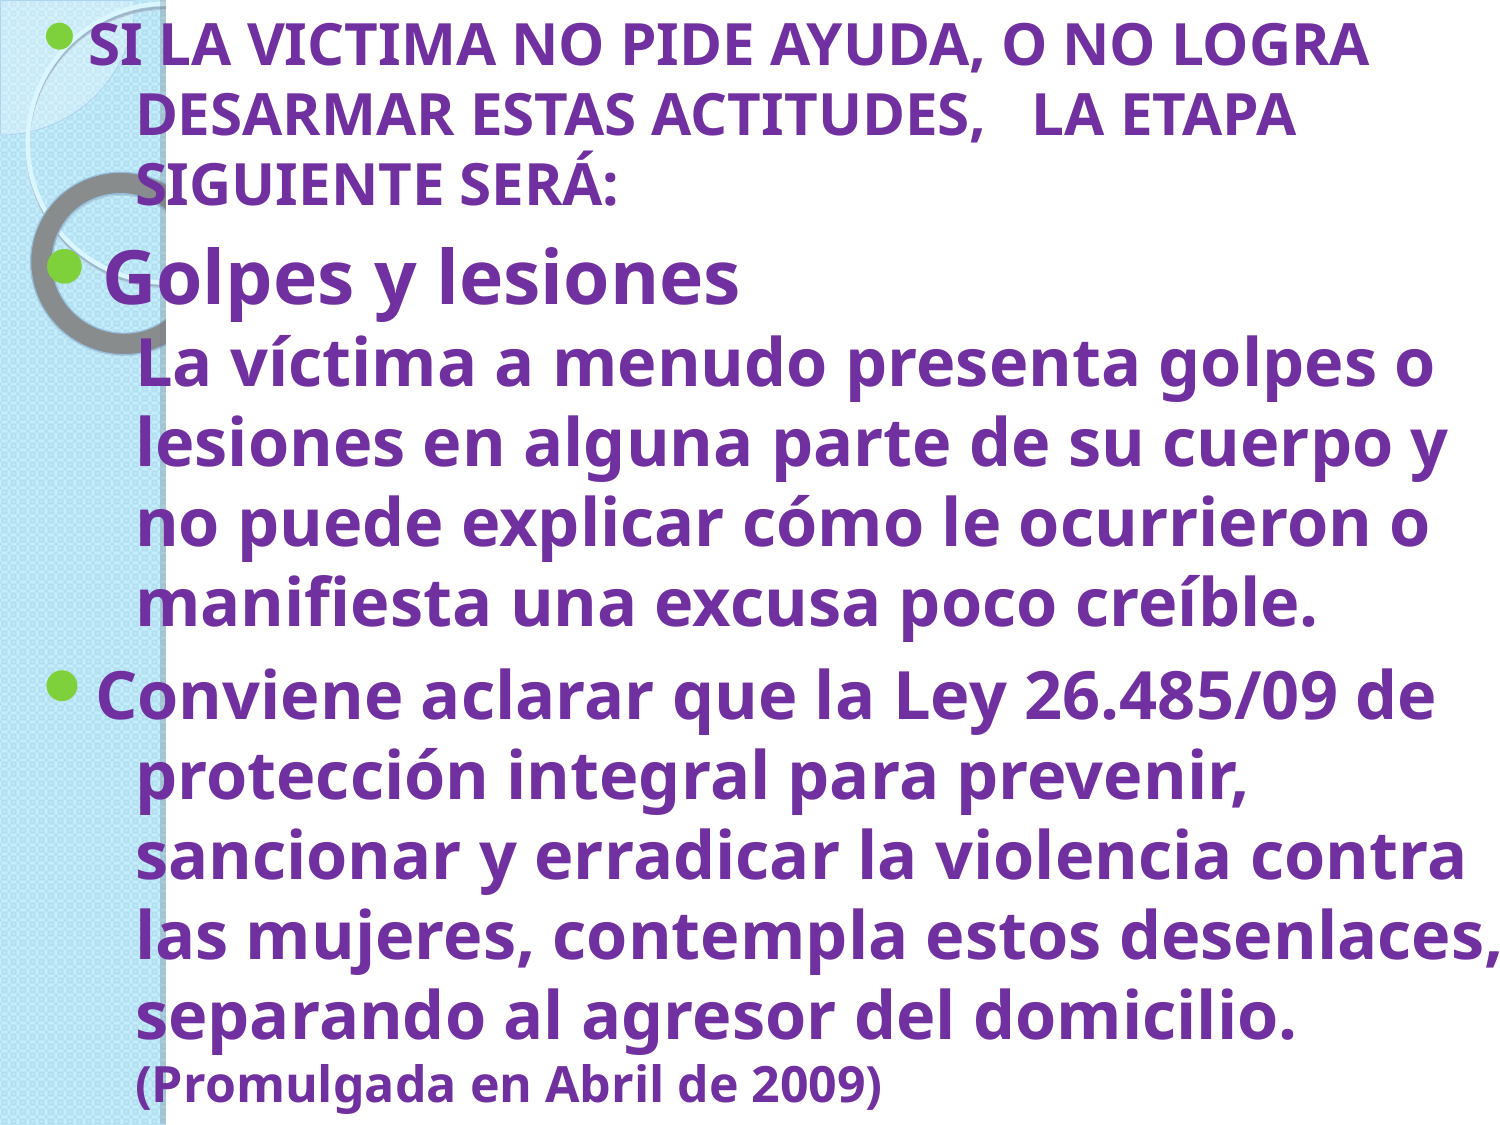

# SI LA VICTIMA NO PIDE AYUDA, O NO LOGRA DESARMAR ESTAS ACTITUDES, LA ETAPA SIGUIENTE SERÁ:
Golpes y lesiones
La víctima a menudo presenta golpes o lesiones en alguna parte de su cuerpo y no puede explicar cómo le ocurrieron o manifiesta una excusa poco creíble.
Conviene aclarar que la Ley 26.485/09 de protección integral para prevenir, sancionar y erradicar la violencia contra las mujeres, contempla estos desenlaces, separando al agresor del domicilio. (Promulgada en Abril de 2009)